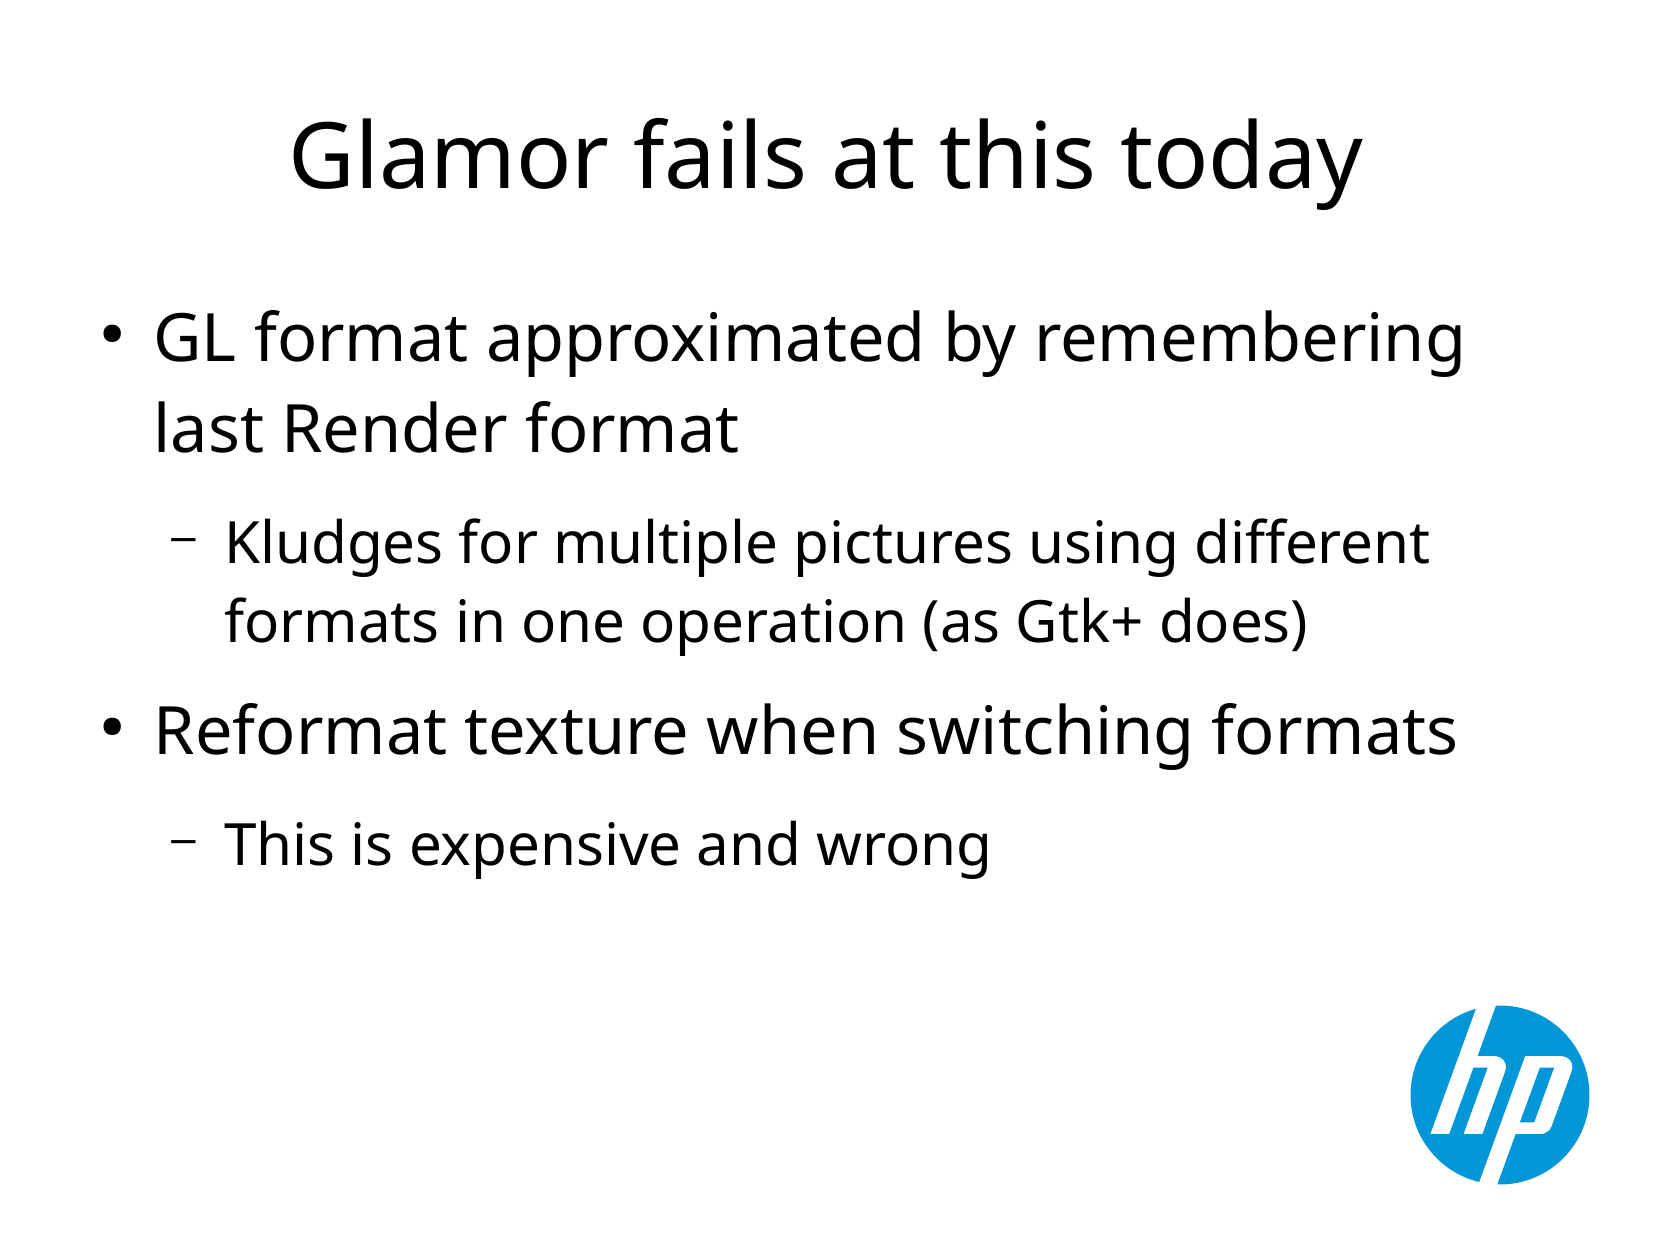

# Glamor fails at this today
GL format approximated by remembering last Render format
Kludges for multiple pictures using different formats in one operation (as Gtk+ does)
Reformat texture when switching formats
This is expensive and wrong